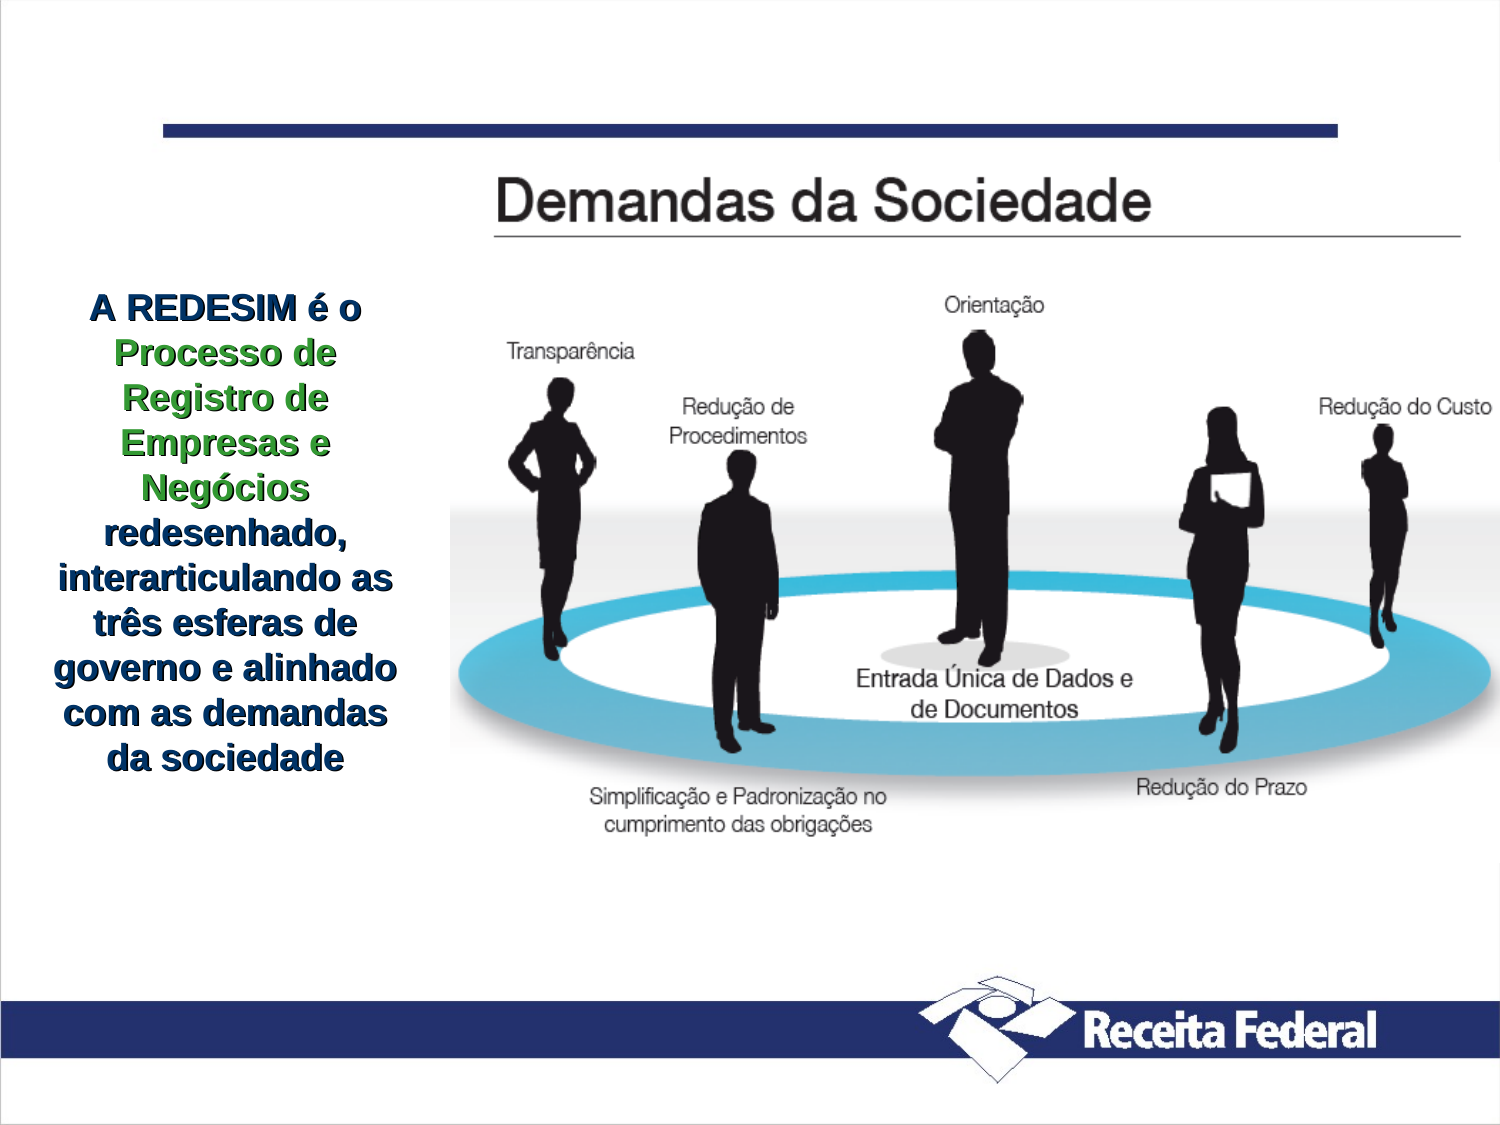

A REDESIM é o Processo de Registro de Empresas e Negócios redesenhado, interarticulando as três esferas de governo e alinhado com as demandas da sociedade